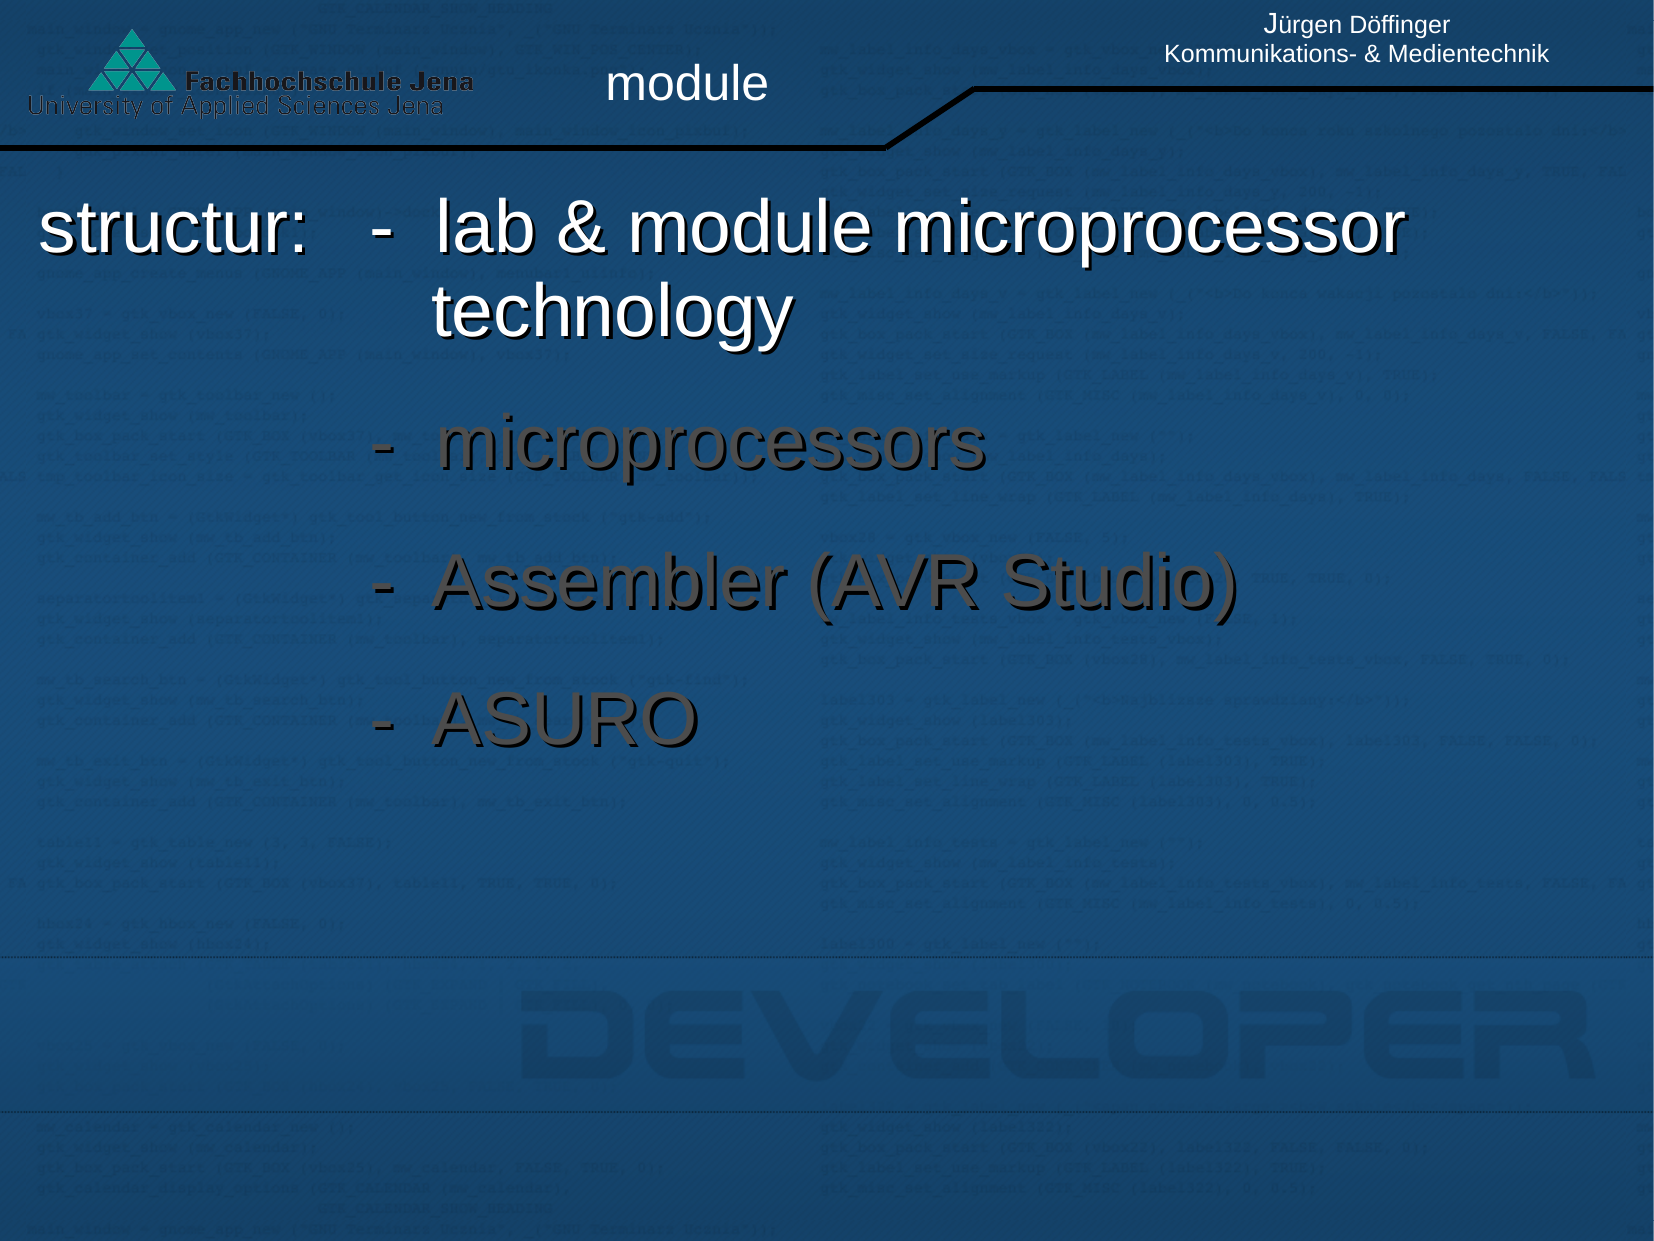

Jürgen Döffinger
Kommunikations- & Medientechnik
module
structur:
- lab & module microprocessor
 technology
- microprocessors
- Assembler (AVR Studio)
- ASURO